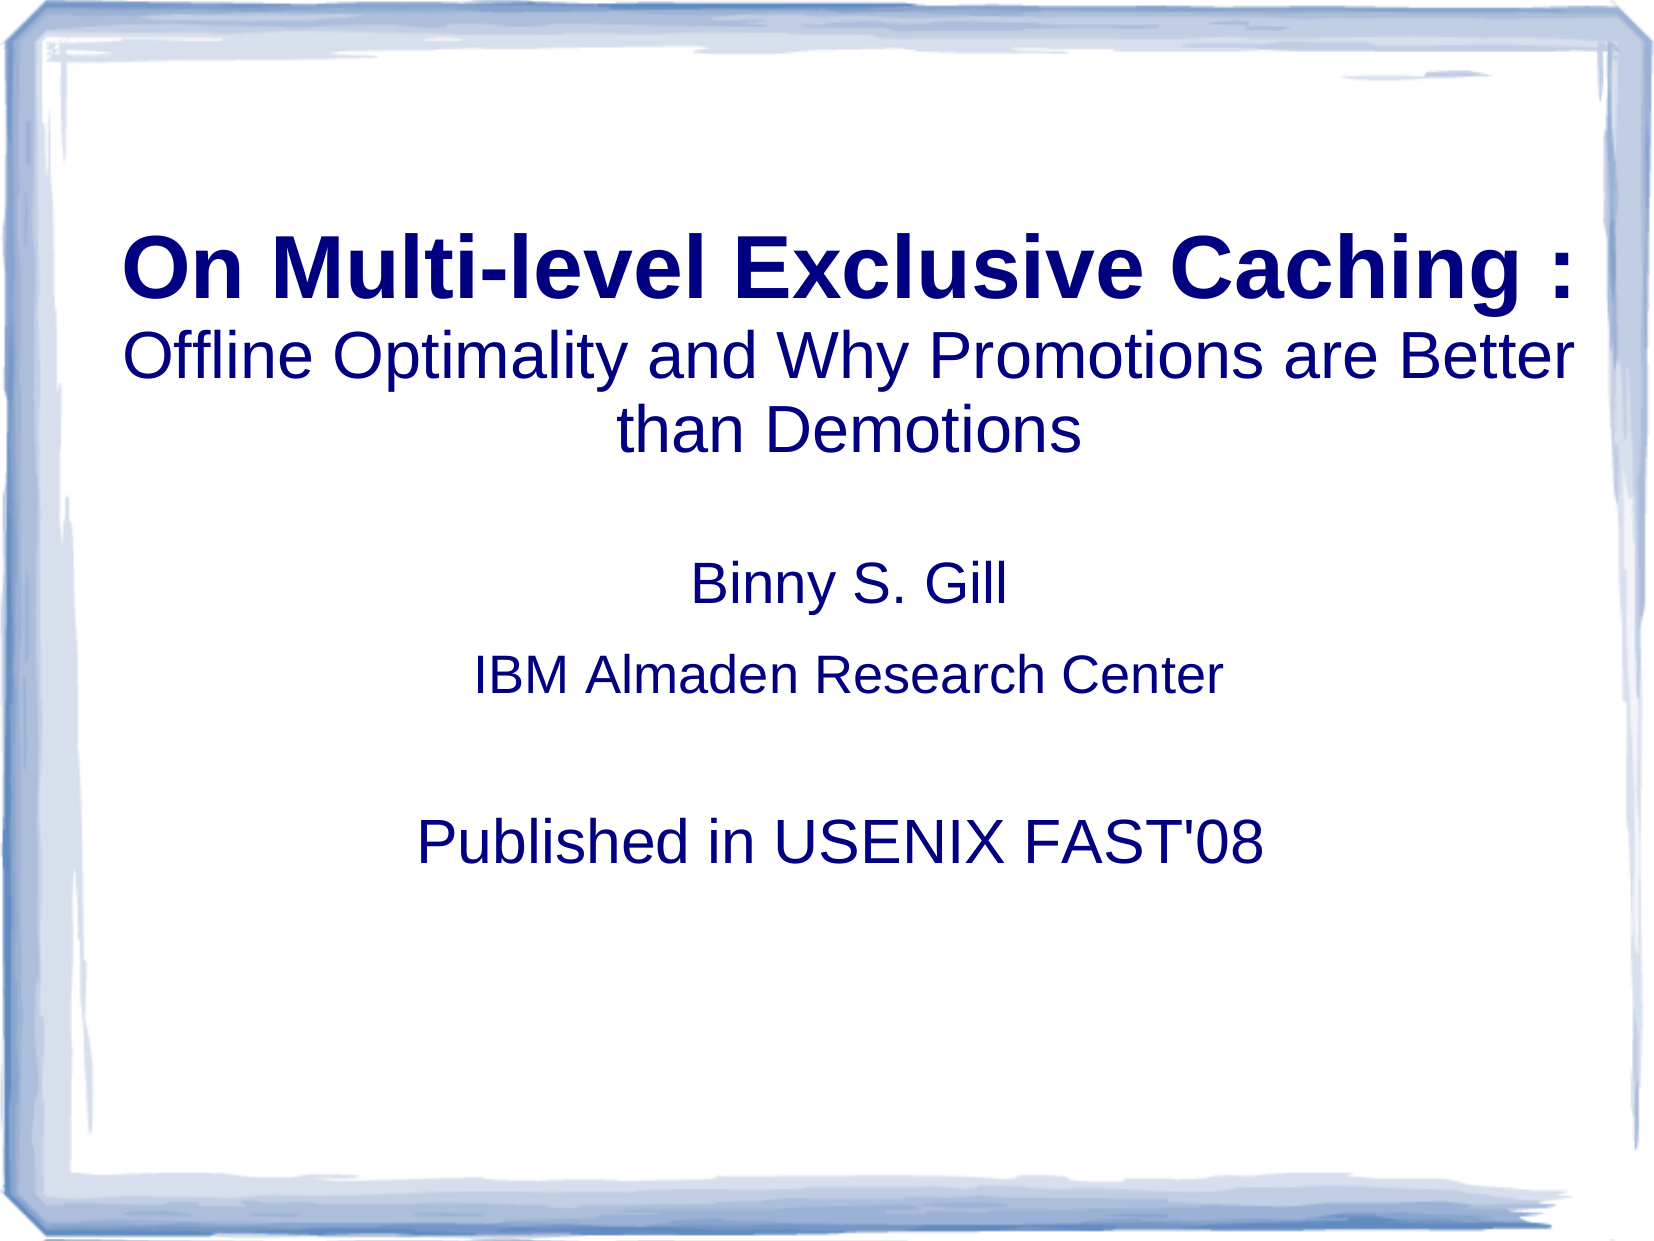

# Lorem ipsum
On Multi-level Exclusive Caching : Offline Optimality and Why Promotions are Better than Demotions
Binny S. Gill
IBM Almaden Research Center
Published in USENIX FAST'08